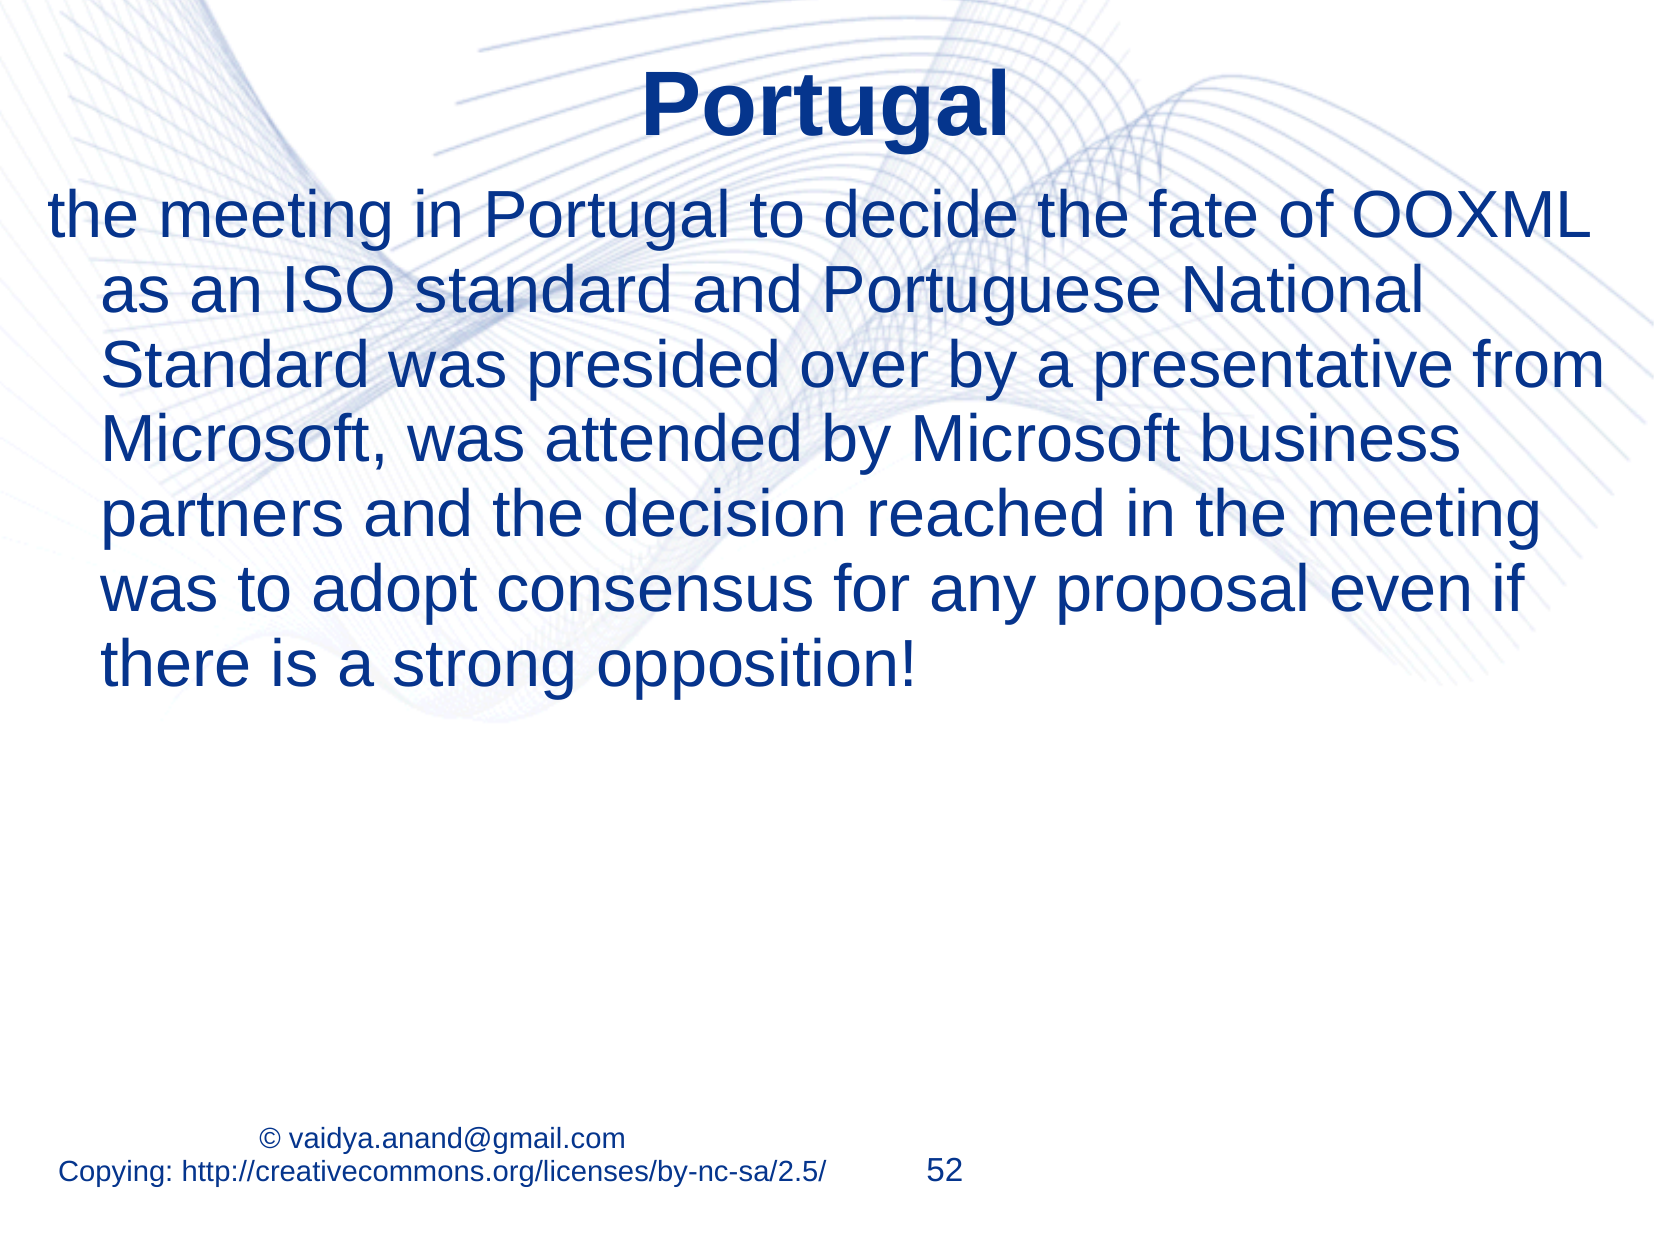

# Portugal
the meeting in Portugal to decide the fate of OOXML as an ISO standard and Portuguese National Standard was presided over by a presentative from Microsoft, was attended by Microsoft business partners and the decision reached in the meeting was to adopt consensus for any proposal even if there is a strong opposition!
http://www.broffice.org
52